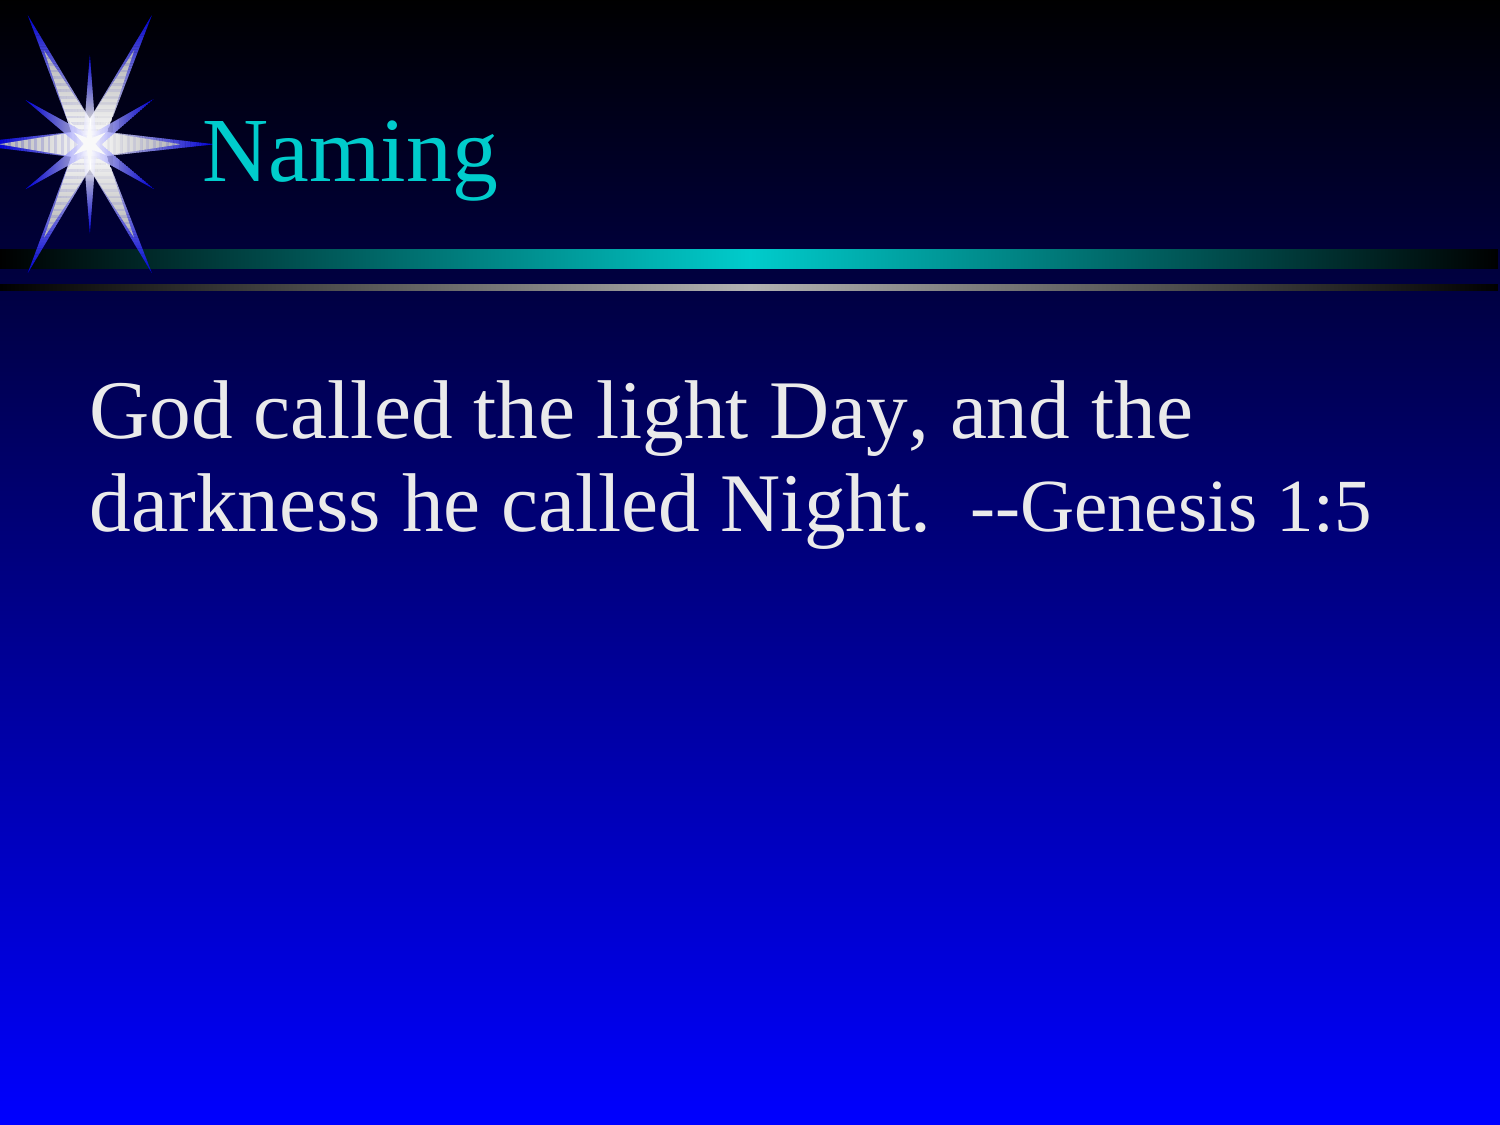

# Naming
God called the light Day, and the darkness he called Night. --Genesis 1:5